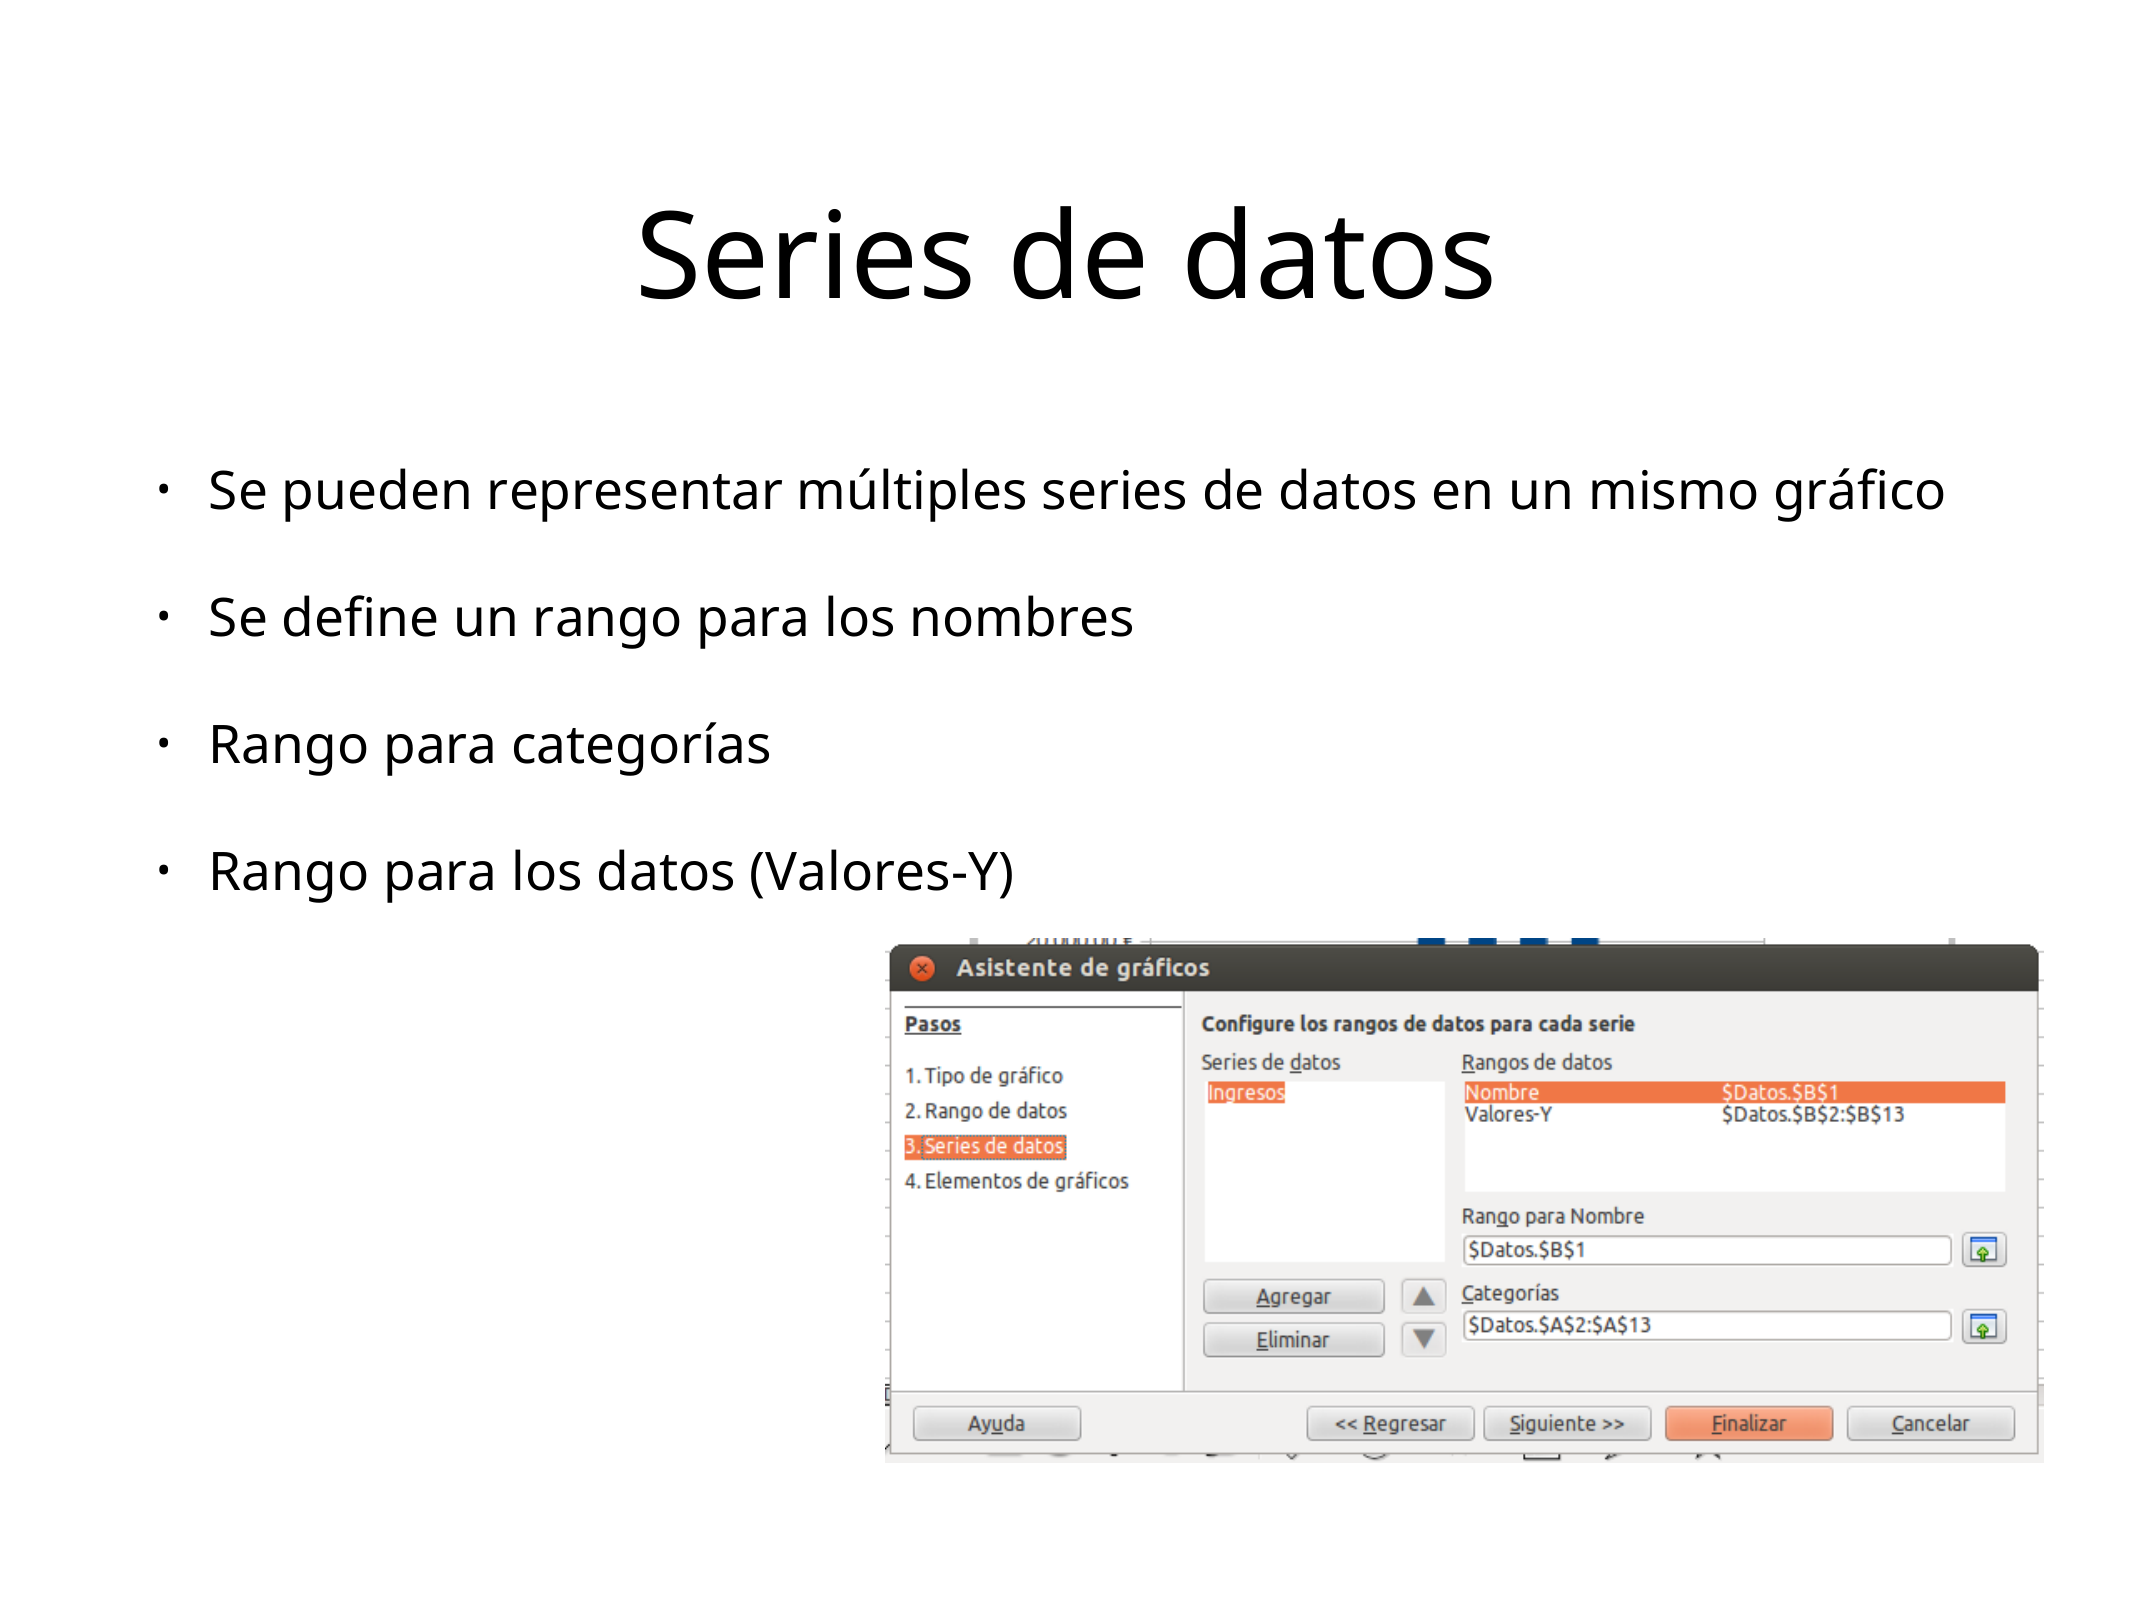

# Series de datos
Se pueden representar múltiples series de datos en un mismo gráfico
Se define un rango para los nombres
Rango para categorías
Rango para los datos (Valores-Y)